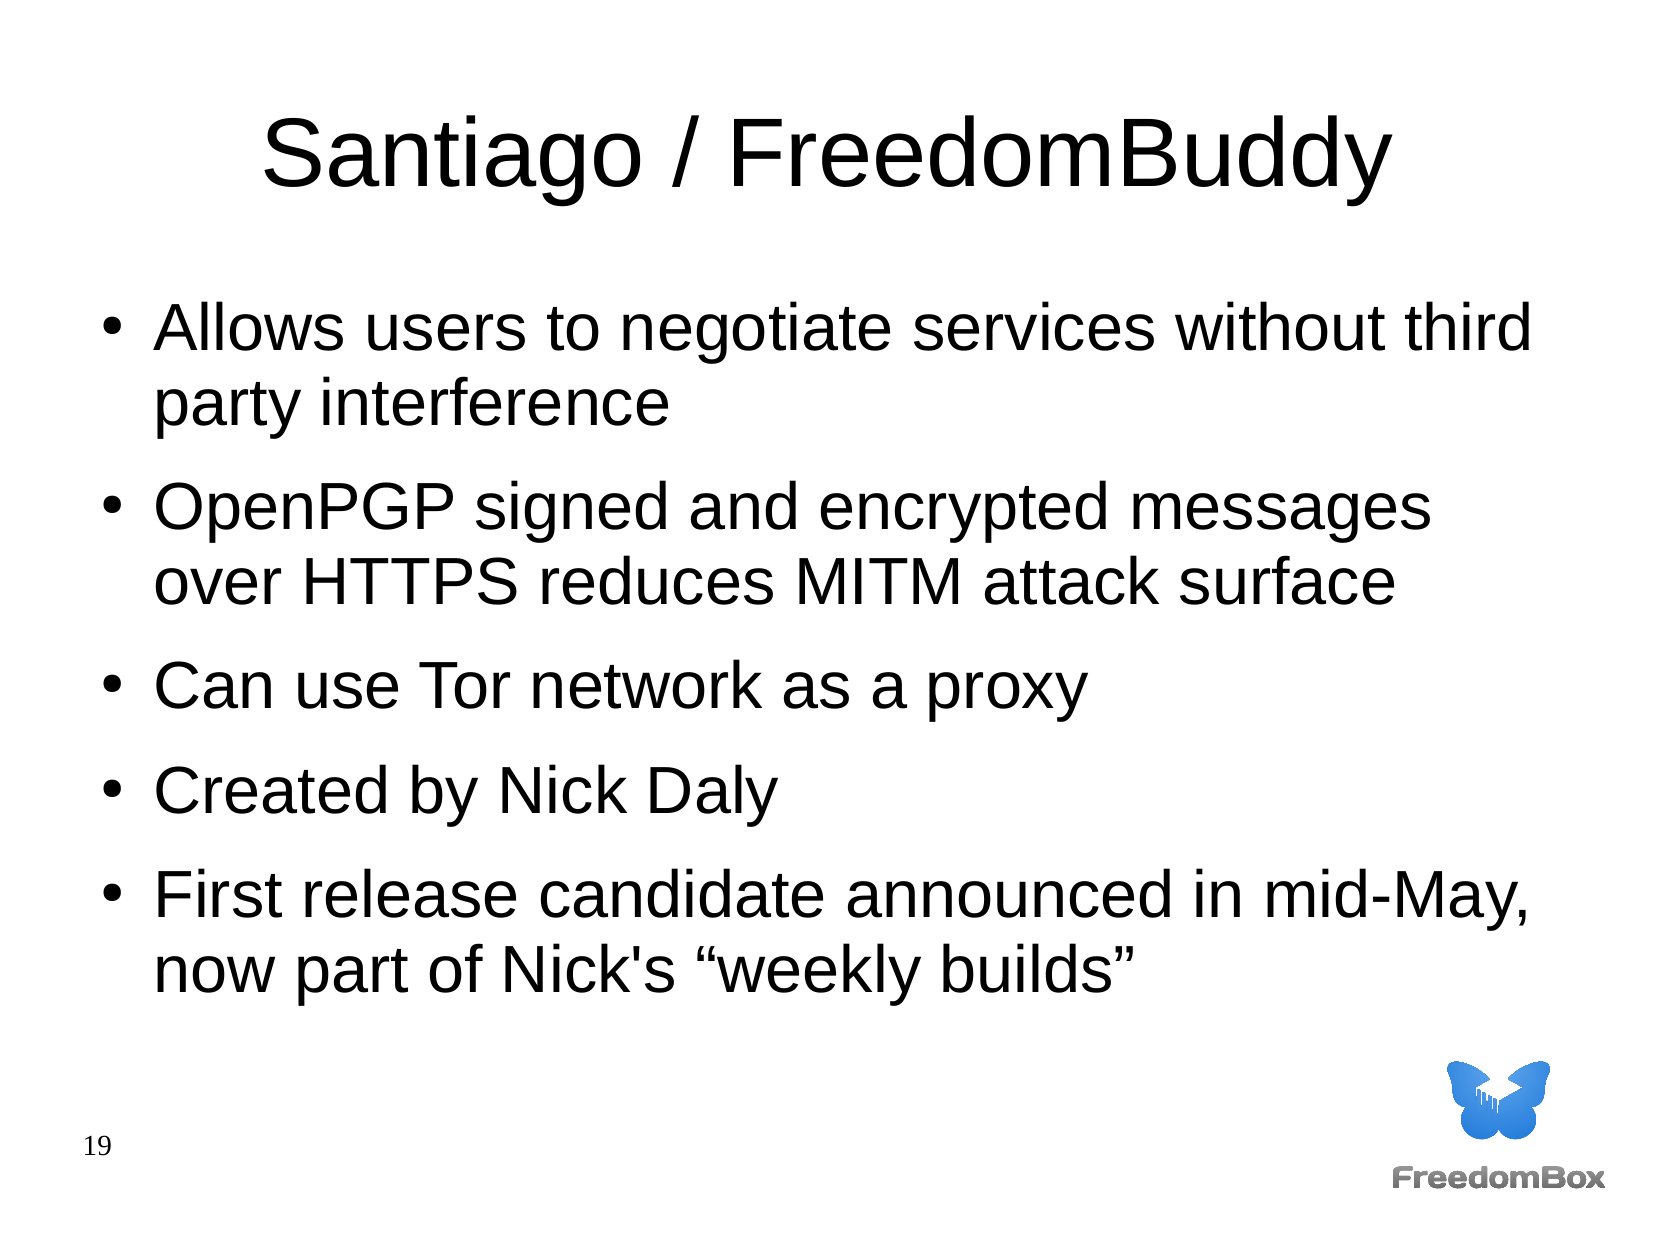

# Santiago / FreedomBuddy
Allows users to negotiate services without third party interference
OpenPGP signed and encrypted messages over HTTPS reduces MITM attack surface
Can use Tor network as a proxy
Created by Nick Daly
First release candidate announced in mid-May, now part of Nick's “weekly builds”